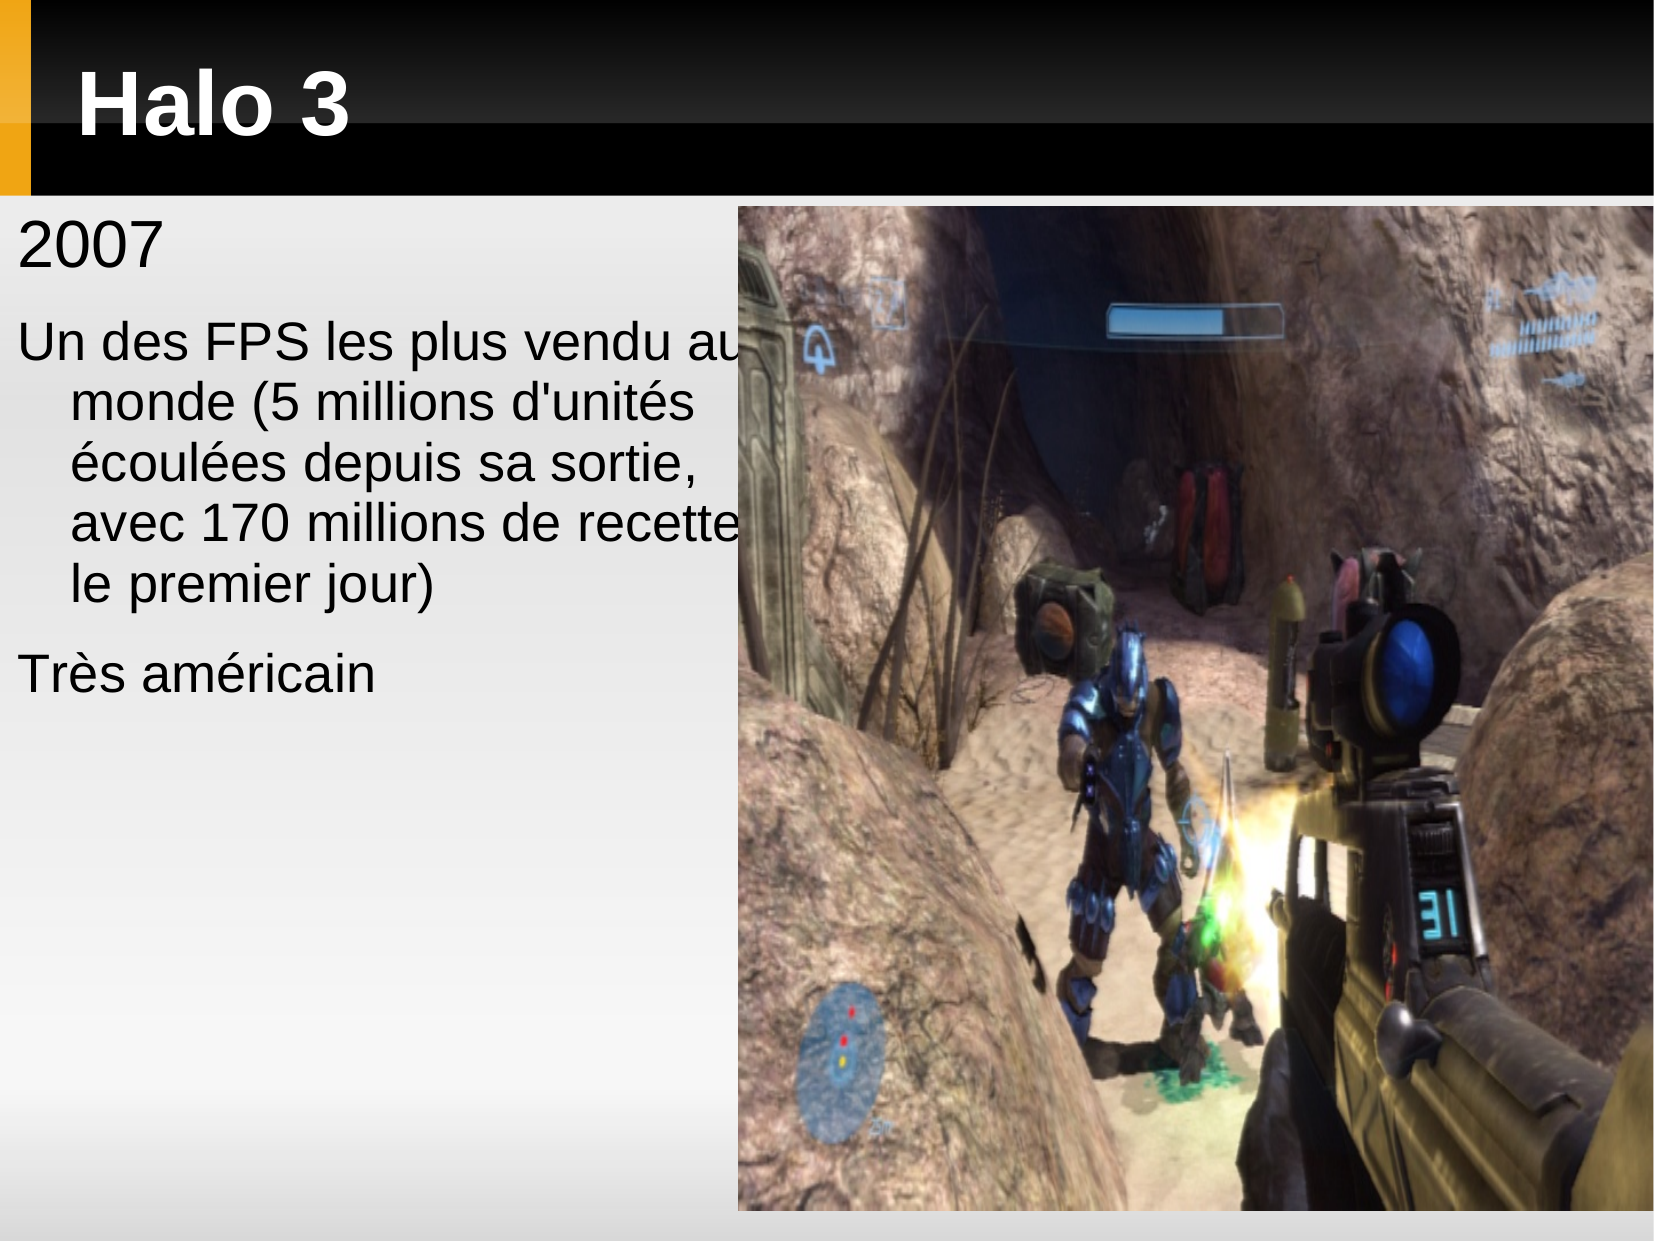

# Halo 3
2007
Un des FPS les plus vendu au monde (5 millions d'unités écoulées depuis sa sortie, avec 170 millions de recette le premier jour)
Très américain